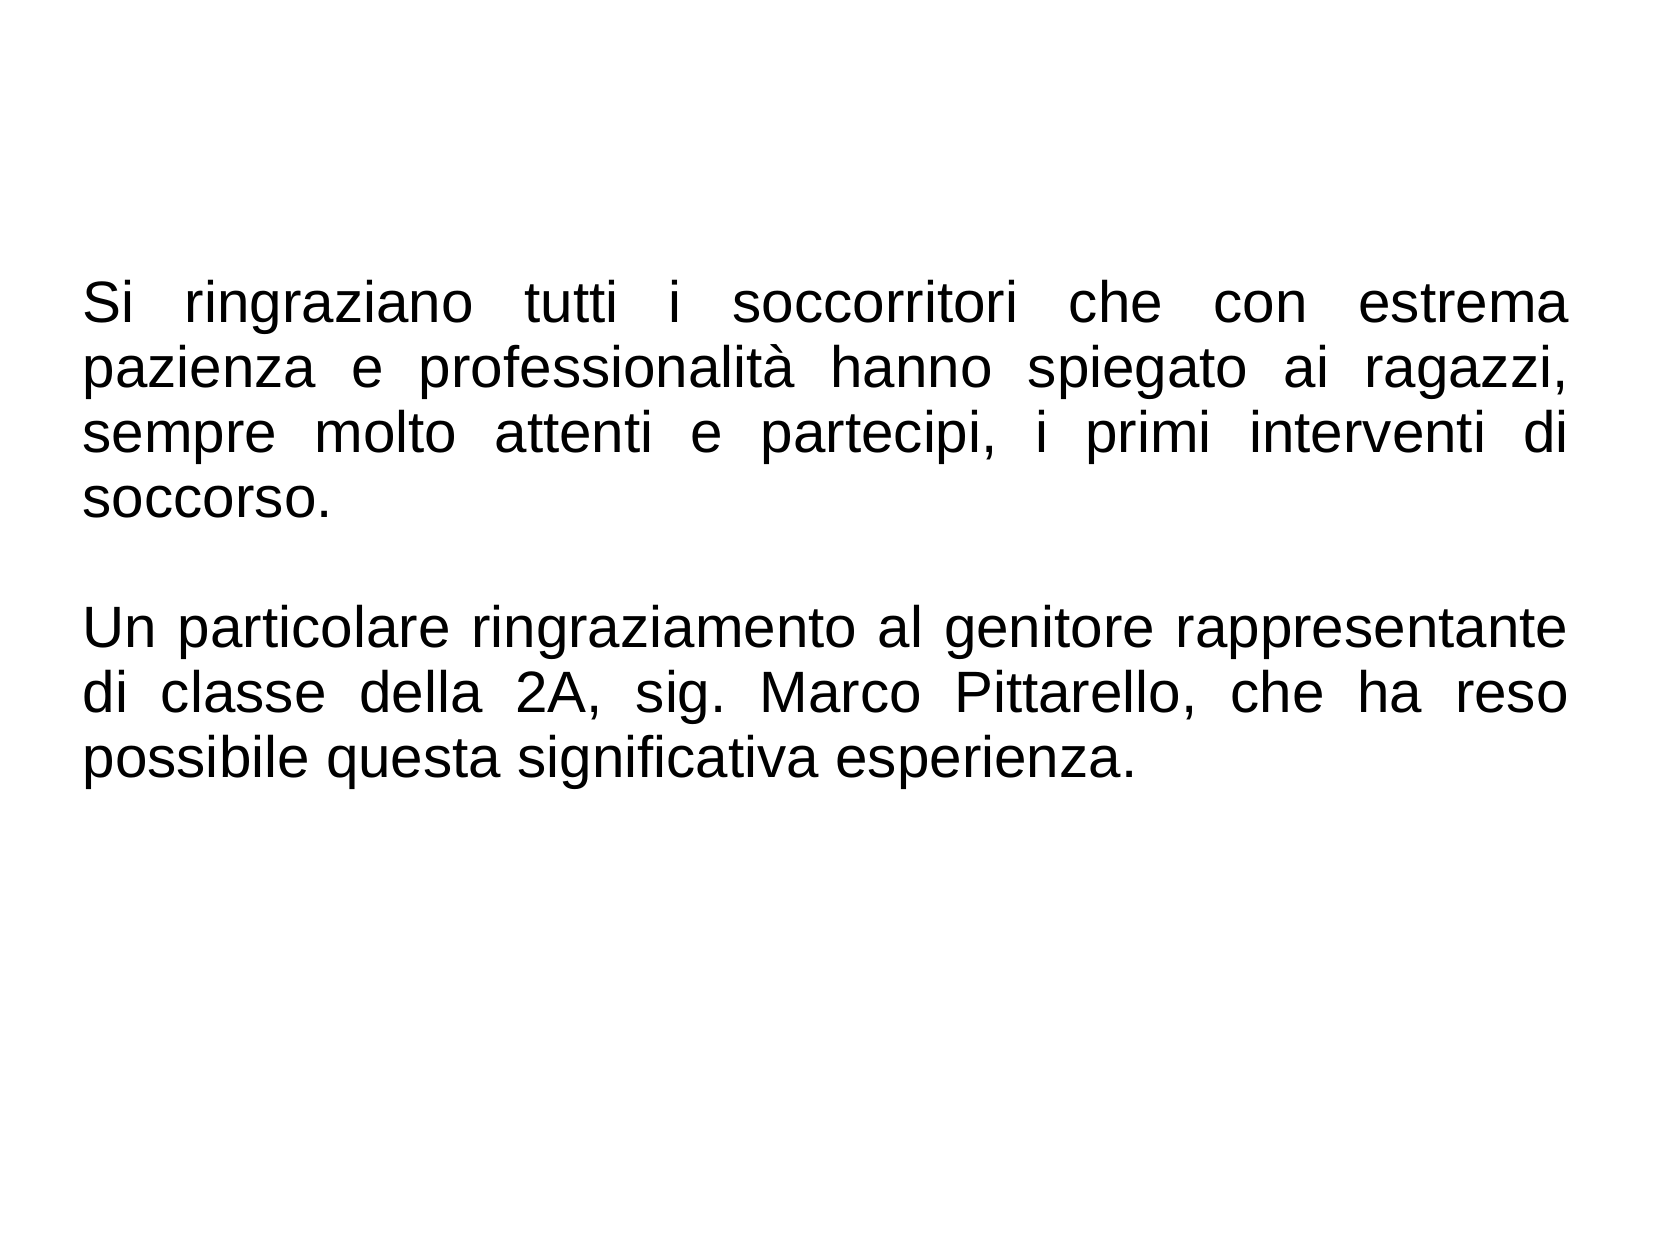

# Si ringraziano tutti i soccorritori che con estrema pazienza e professionalità hanno spiegato ai ragazzi, sempre molto attenti e partecipi, i primi interventi di soccorso.
Un particolare ringraziamento al genitore rappresentante di classe della 2A, sig. Marco Pittarello, che ha reso possibile questa significativa esperienza.